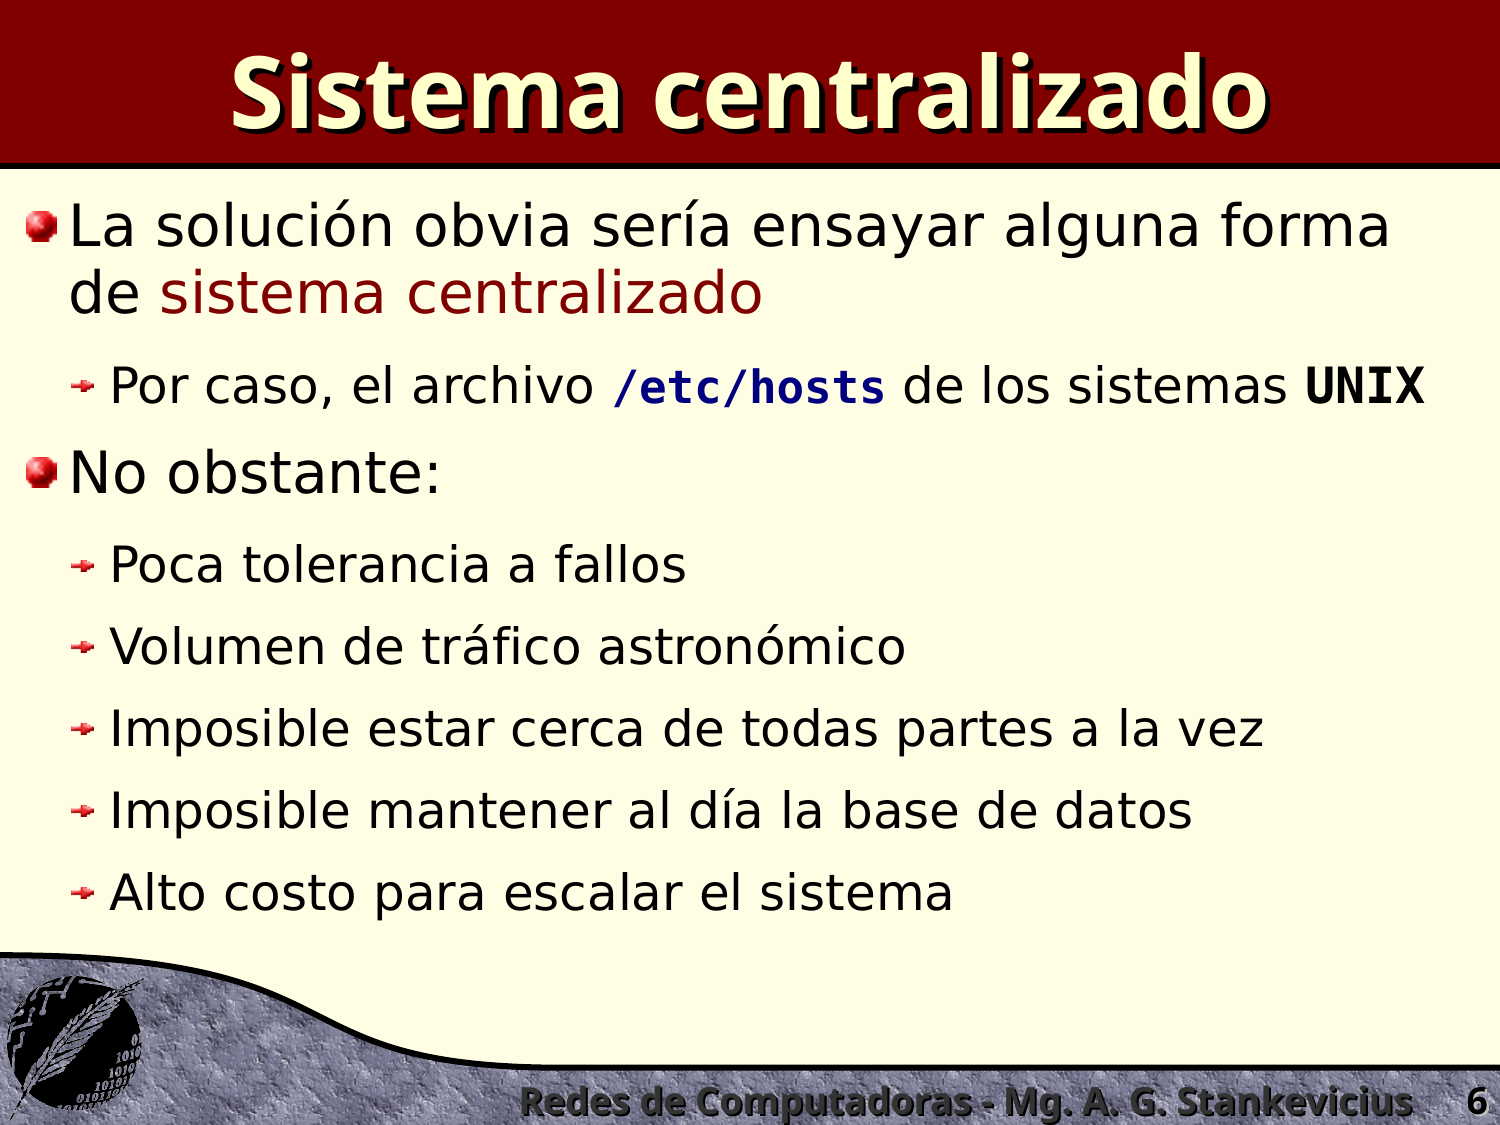

# Sistema centralizado
La solución obvia sería ensayar alguna forma
de sistema centralizado
Por caso, el archivo /etc/hosts de los sistemas UNIX
No obstante:
Poca tolerancia a fallos
Volumen de tráfico astronómico
Imposible estar cerca de todas partes a la vez
Imposible mantener al día la base de datos
Alto costo para escalar el sistema
6